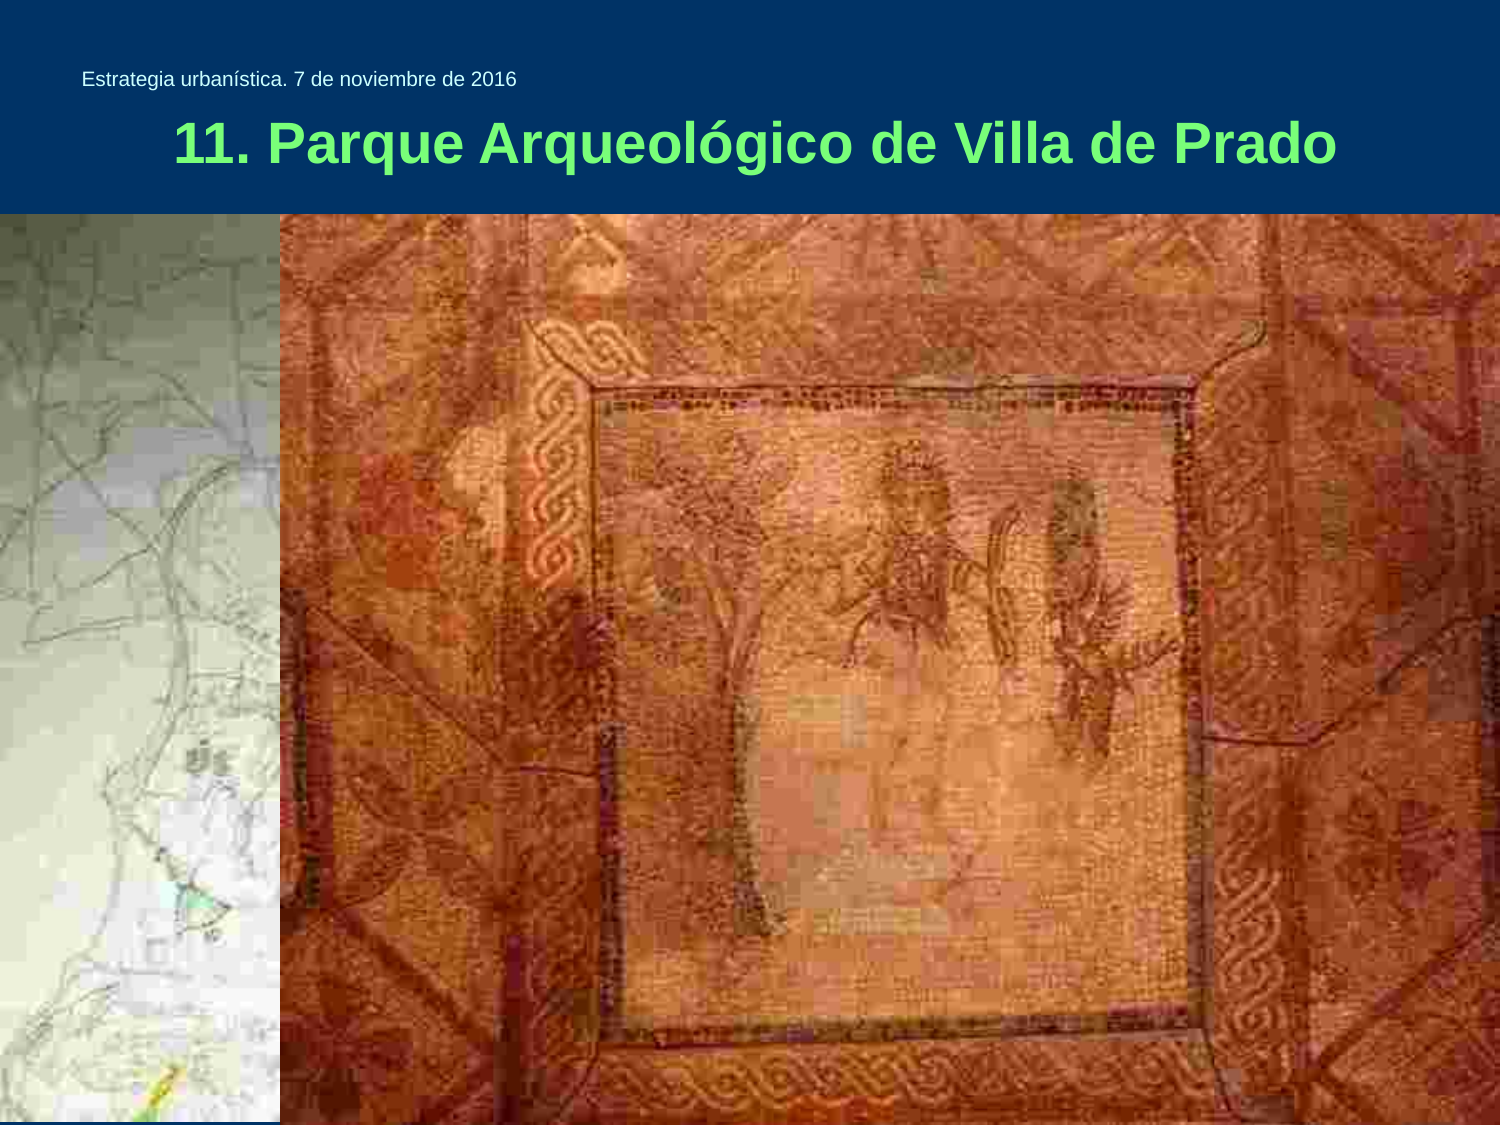

Estrategia urbanística. 7 de noviembre de 2016
11. Parque Arqueológico de Villa de Prado